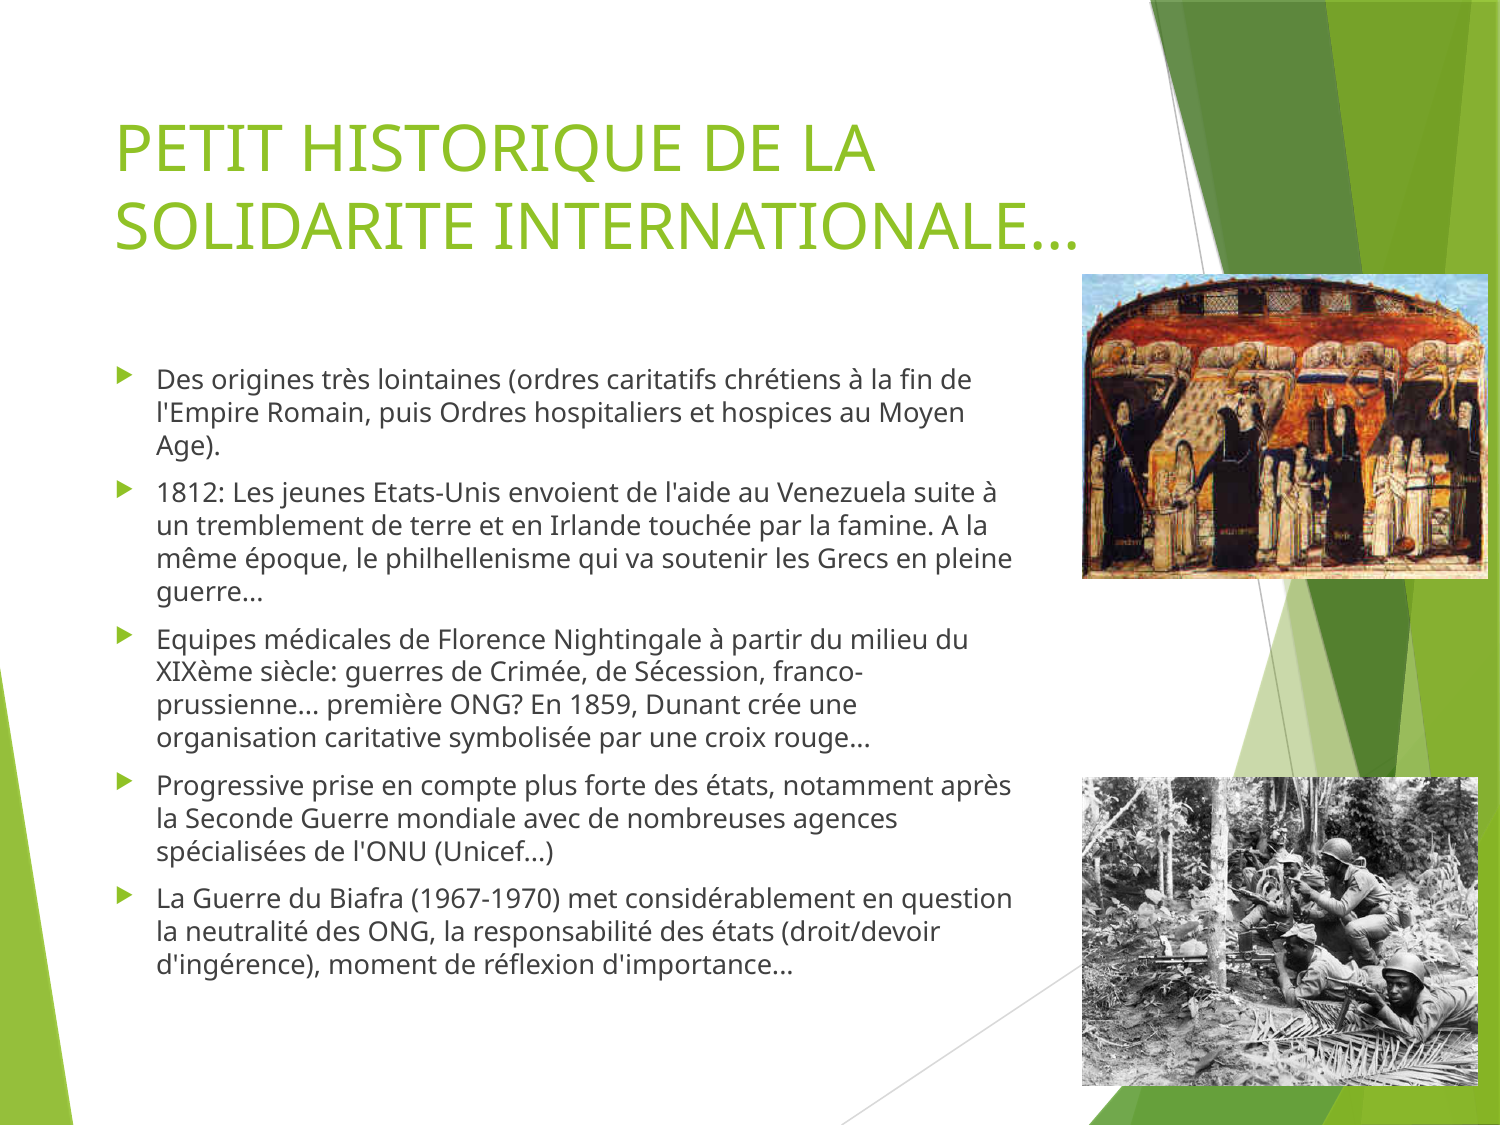

# PETIT HISTORIQUE DE LA SOLIDARITE INTERNATIONALE...
Des origines très lointaines (ordres caritatifs chrétiens à la fin de l'Empire Romain, puis Ordres hospitaliers et hospices au Moyen Age).
1812: Les jeunes Etats-Unis envoient de l'aide au Venezuela suite à un tremblement de terre et en Irlande touchée par la famine. A la même époque, le philhellenisme qui va soutenir les Grecs en pleine guerre...
Equipes médicales de Florence Nightingale à partir du milieu du XIXème siècle: guerres de Crimée, de Sécession, franco-prussienne... première ONG? En 1859, Dunant crée une organisation caritative symbolisée par une croix rouge...
Progressive prise en compte plus forte des états, notamment après la Seconde Guerre mondiale avec de nombreuses agences spécialisées de l'ONU (Unicef...)
La Guerre du Biafra (1967-1970) met considérablement en question la neutralité des ONG, la responsabilité des états (droit/devoir d'ingérence), moment de réflexion d'importance...